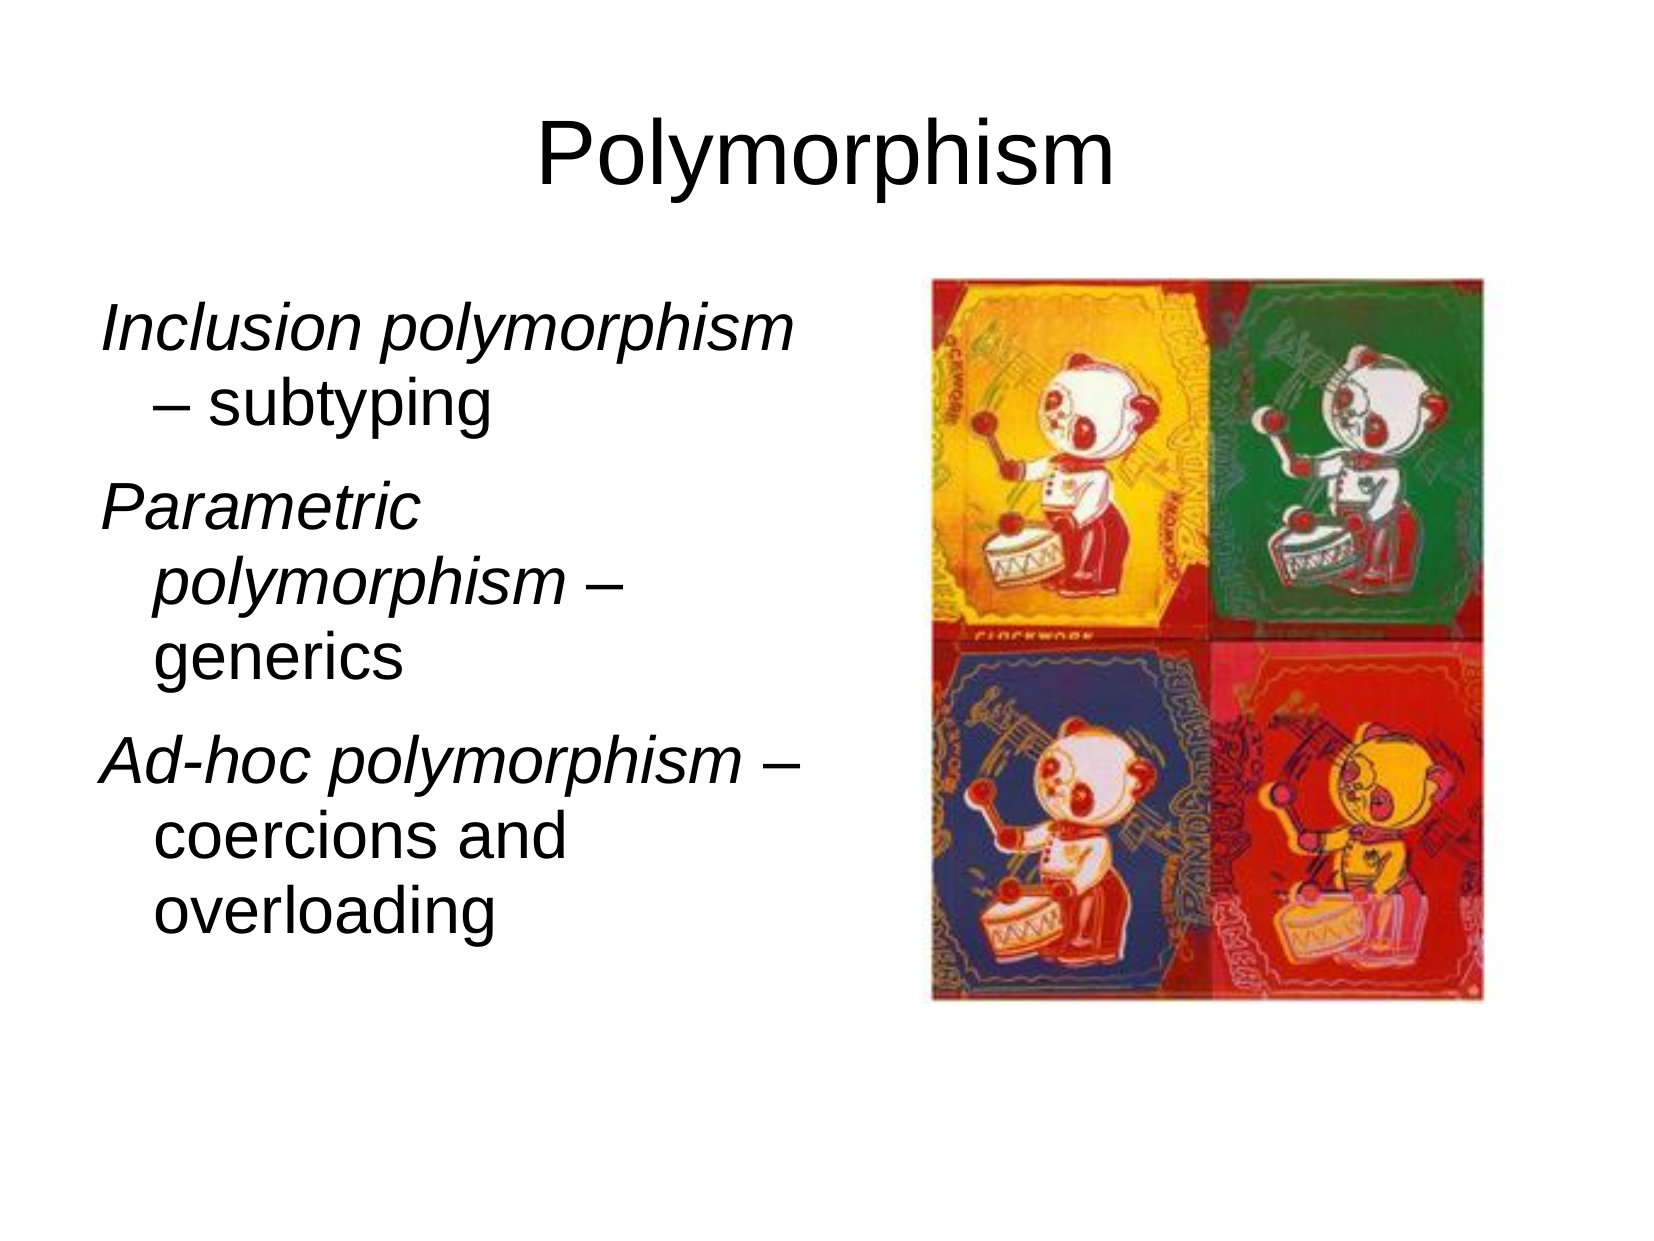

# Polymorphism
Inclusion polymorphism – subtyping
Parametric polymorphism – generics
Ad-hoc polymorphism – coercions and overloading